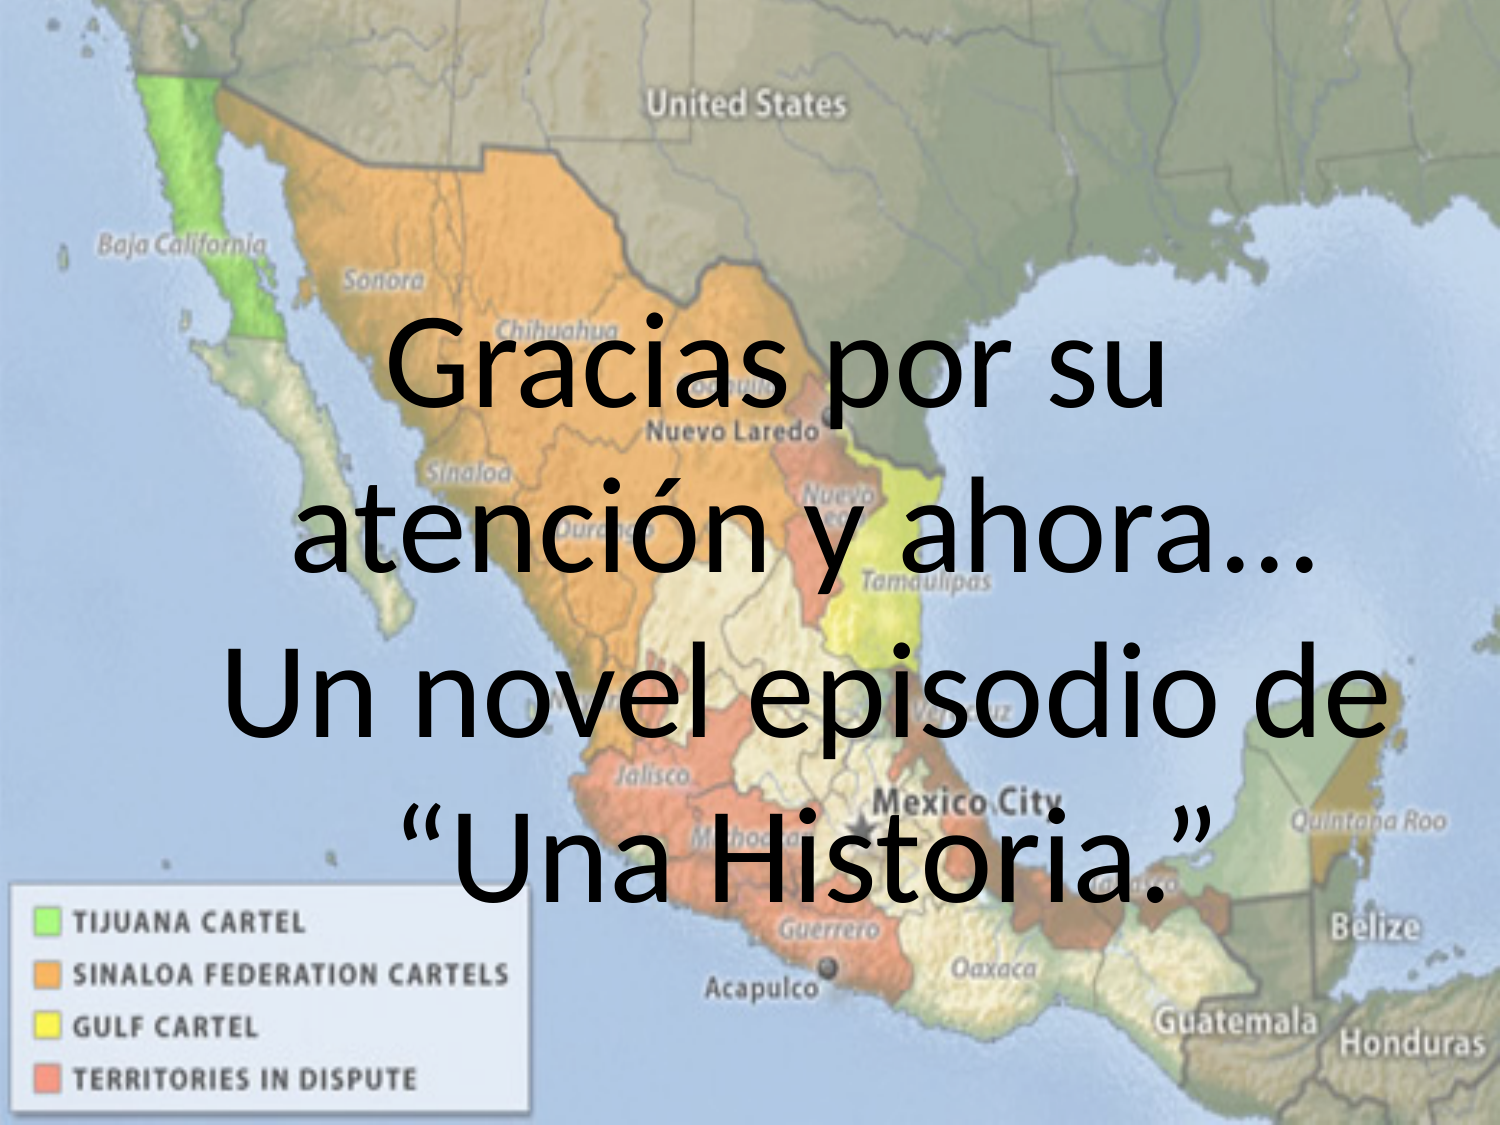

# Gracias por su atención y ahora... Un novel episodio de “Una Historia.”